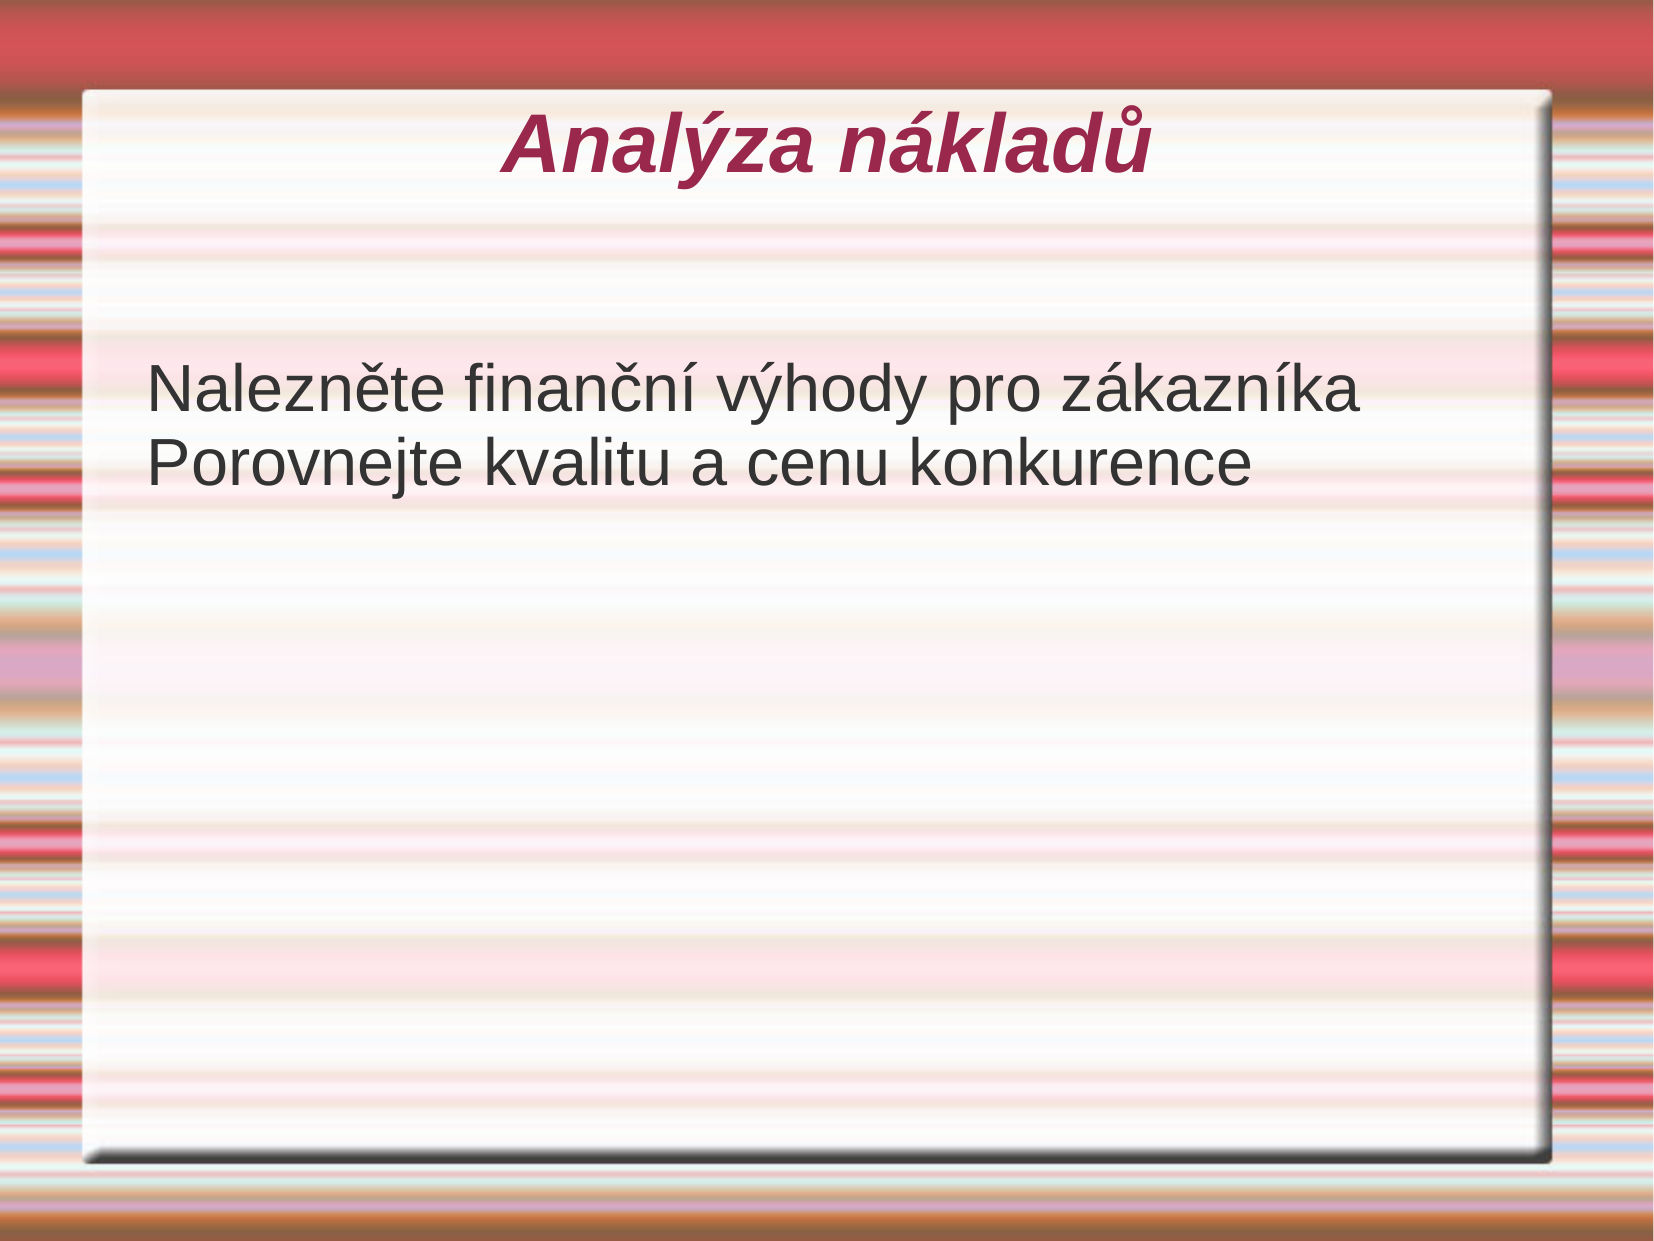

# Analýza nákladů
Nalezněte finanční výhody pro zákazníka
Porovnejte kvalitu a cenu konkurence